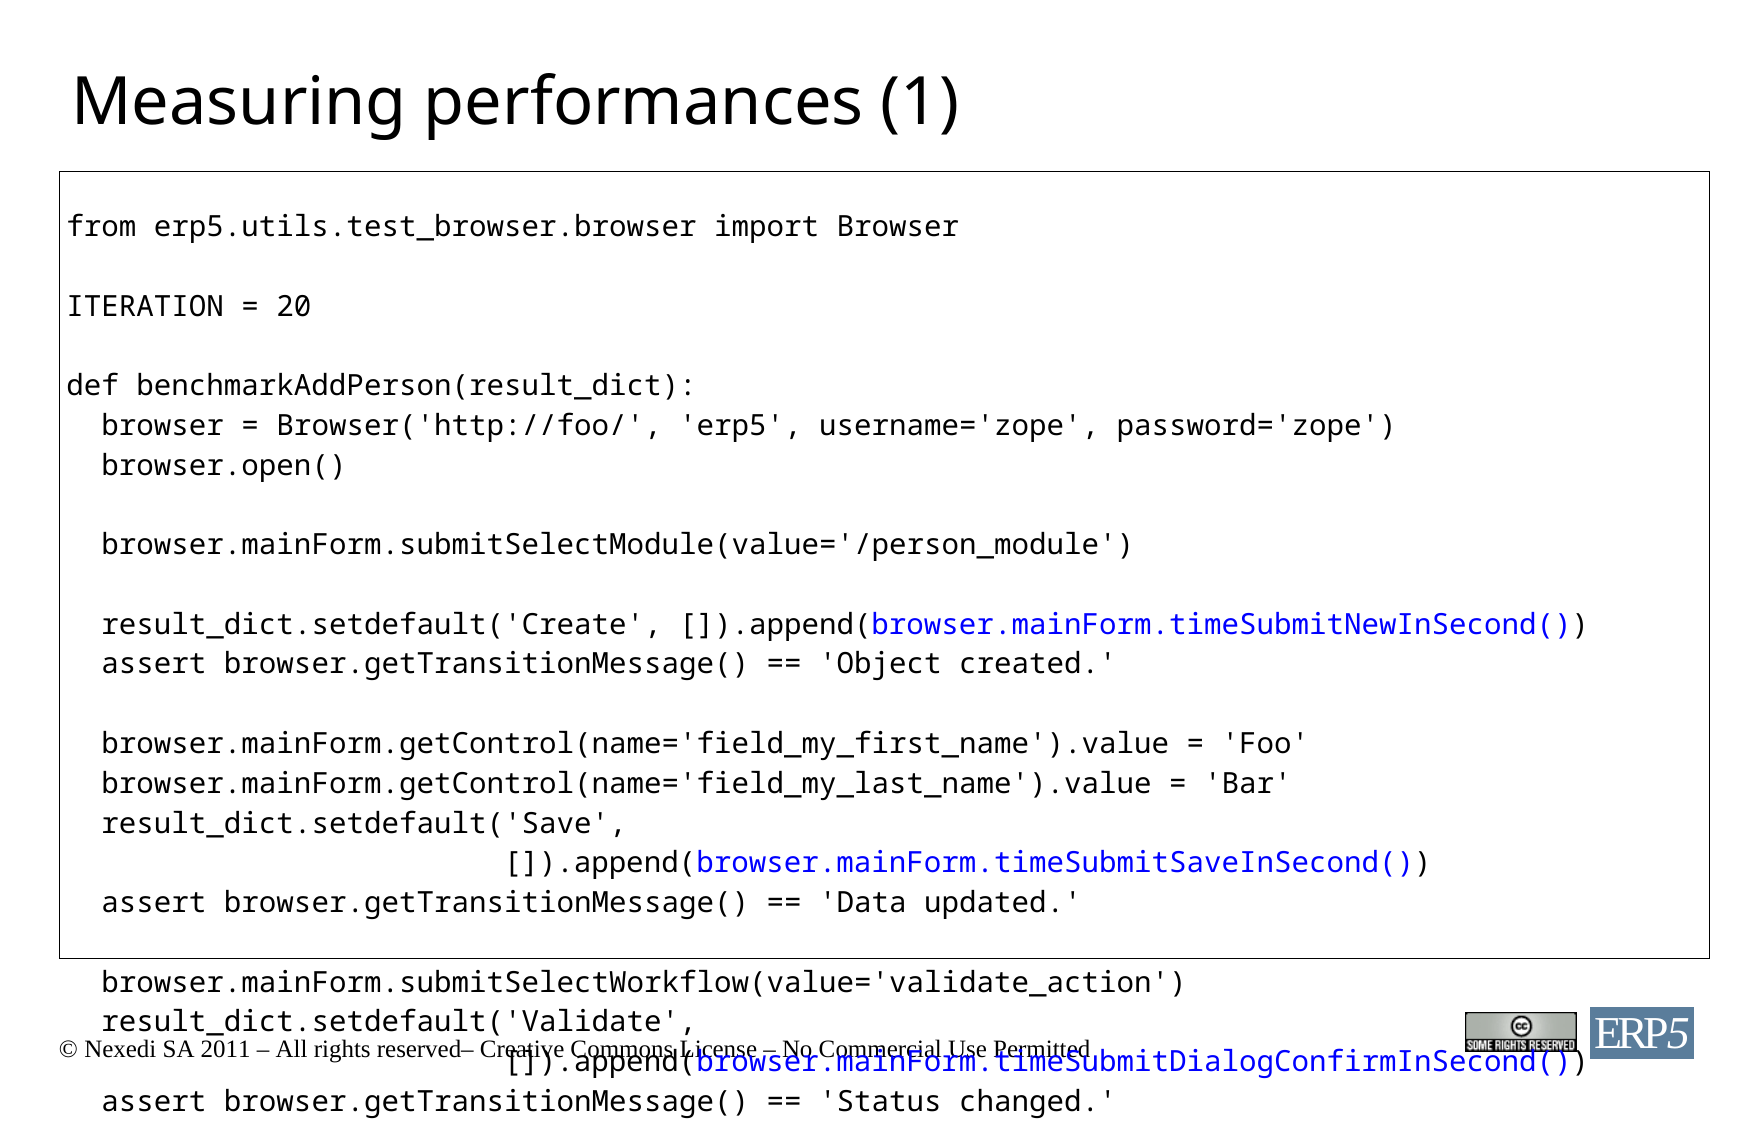

# Measuring performances (1)
from erp5.utils.test_browser.browser import Browser
ITERATION = 20
def benchmarkAddPerson(result_dict):
 browser = Browser('http://foo/', 'erp5', username='zope', password='zope')
 browser.open()
 browser.mainForm.submitSelectModule(value='/person_module')
 result_dict.setdefault('Create', []).append(browser.mainForm.timeSubmitNewInSecond())
 assert browser.getTransitionMessage() == 'Object created.'
 browser.mainForm.getControl(name='field_my_first_name').value = 'Foo'
 browser.mainForm.getControl(name='field_my_last_name').value = 'Bar'
 result_dict.setdefault('Save',
 []).append(browser.mainForm.timeSubmitSaveInSecond())
 assert browser.getTransitionMessage() == 'Data updated.'
 browser.mainForm.submitSelectWorkflow(value='validate_action')
 result_dict.setdefault('Validate',
 []).append(browser.mainForm.timeSubmitDialogConfirmInSecond())
 assert browser.getTransitionMessage() == 'Status changed.'